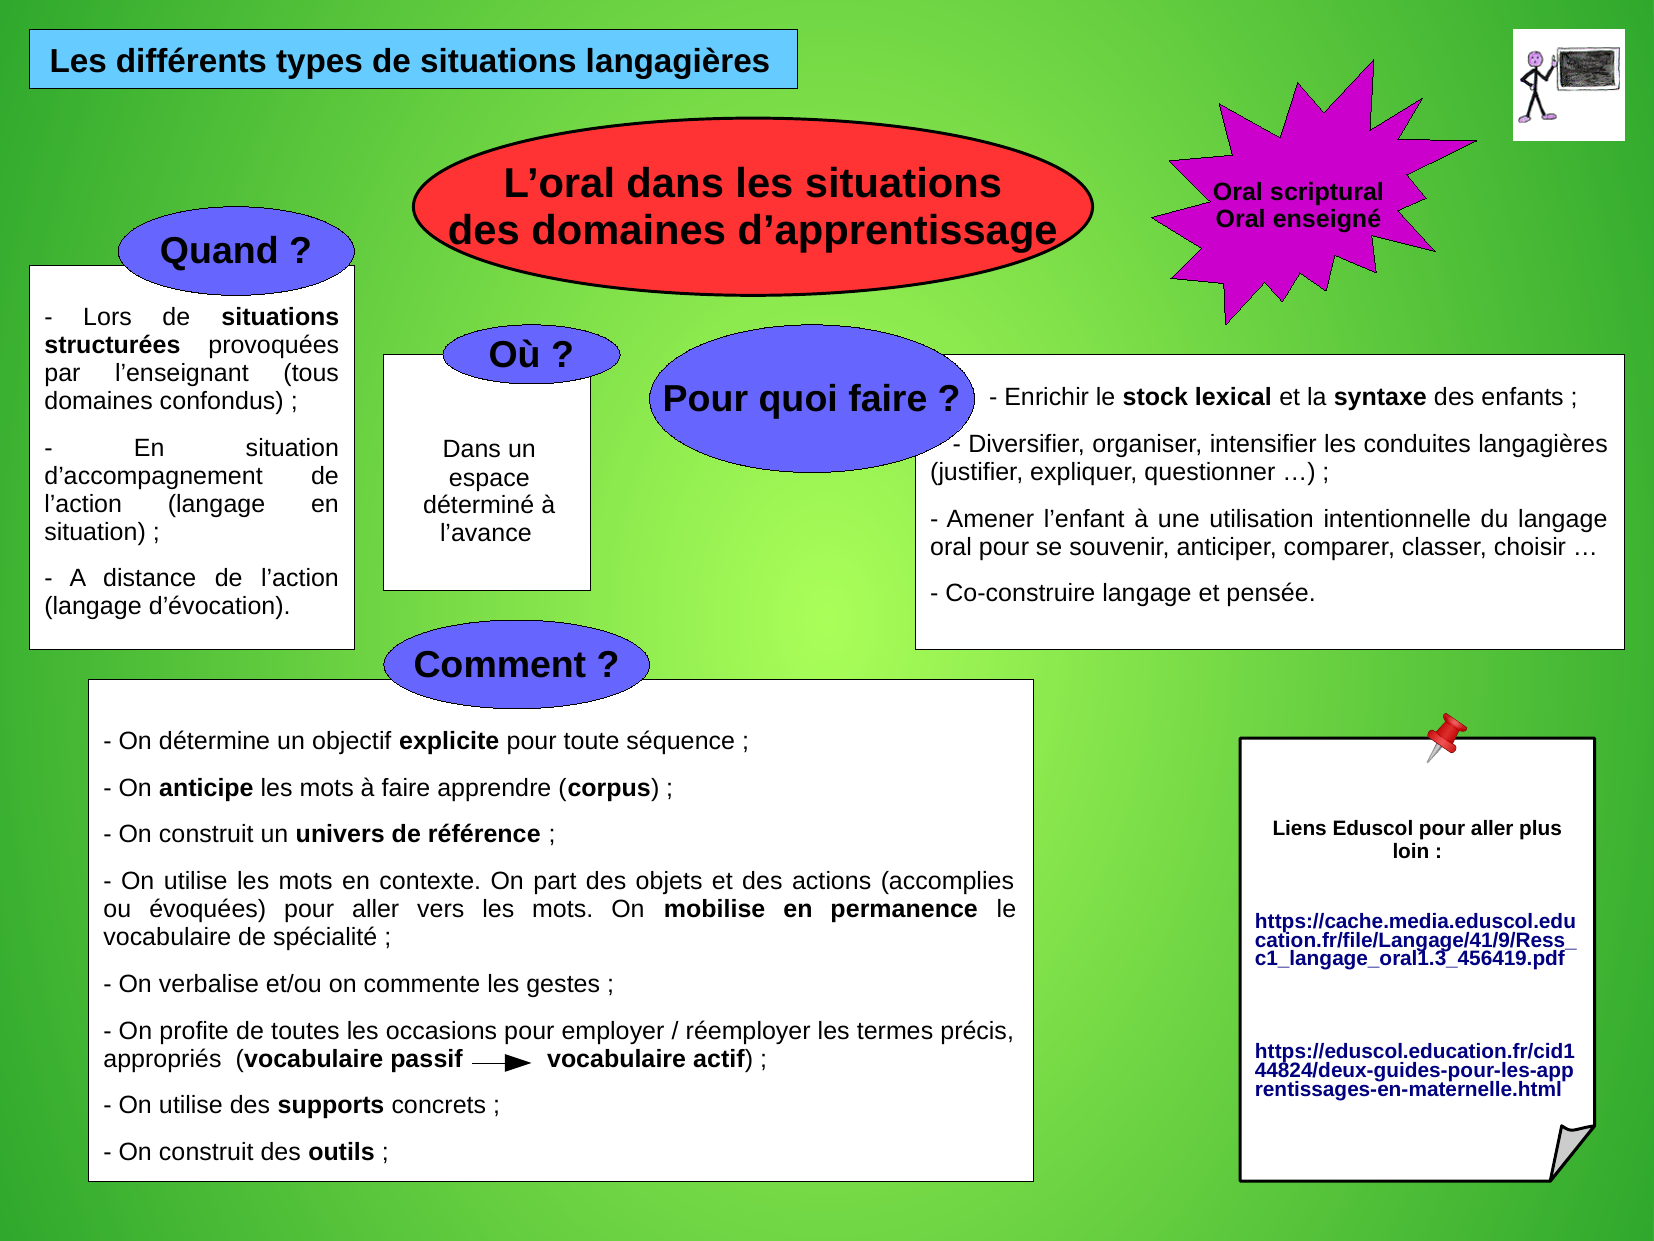

Les différents types de situations langagières
Oral scriptural
Oral enseigné
L’oral dans les situations
des domaines d’apprentissage
Quand ?
- Lors de situations structurées provoquées par l’enseignant (tous domaines confondus) ;
- En situation d’accompagnement de l’action (langage en situation) ;
- A distance de l’action (langage d’évocation).
Où ?
Pour quoi faire ?
- Enrichir le stock lexical et la syntaxe des enfants ;
 - Diversifier, organiser, intensifier les conduites langagières (justifier, expliquer, questionner …) ;
- Amener l’enfant à une utilisation intentionnelle du langage oral pour se souvenir, anticiper, comparer, classer, choisir …
- Co-construire langage et pensée.
Dans un espace déterminé à l’avance
Comment ?
- On détermine un objectif explicite pour toute séquence ;
- On anticipe les mots à faire apprendre (corpus) ;
- On construit un univers de référence ;
- On utilise les mots en contexte. On part des objets et des actions (accomplies ou évoquées) pour aller vers les mots. On mobilise en permanence le vocabulaire de spécialité ;
- On verbalise et/ou on commente les gestes ;
- On profite de toutes les occasions pour employer / réemployer les termes précis, appropriés (vocabulaire passif vocabulaire actif) ;
- On utilise des supports concrets ;
- On construit des outils ;
Liens Eduscol pour aller plus loin :
https://cache.media.eduscol.education.fr/file/Langage/41/9/Ress_c1_langage_oral1.3_456419.pdf
https://eduscol.education.fr/cid144824/deux-guides-pour-les-apprentissages-en-maternelle.html